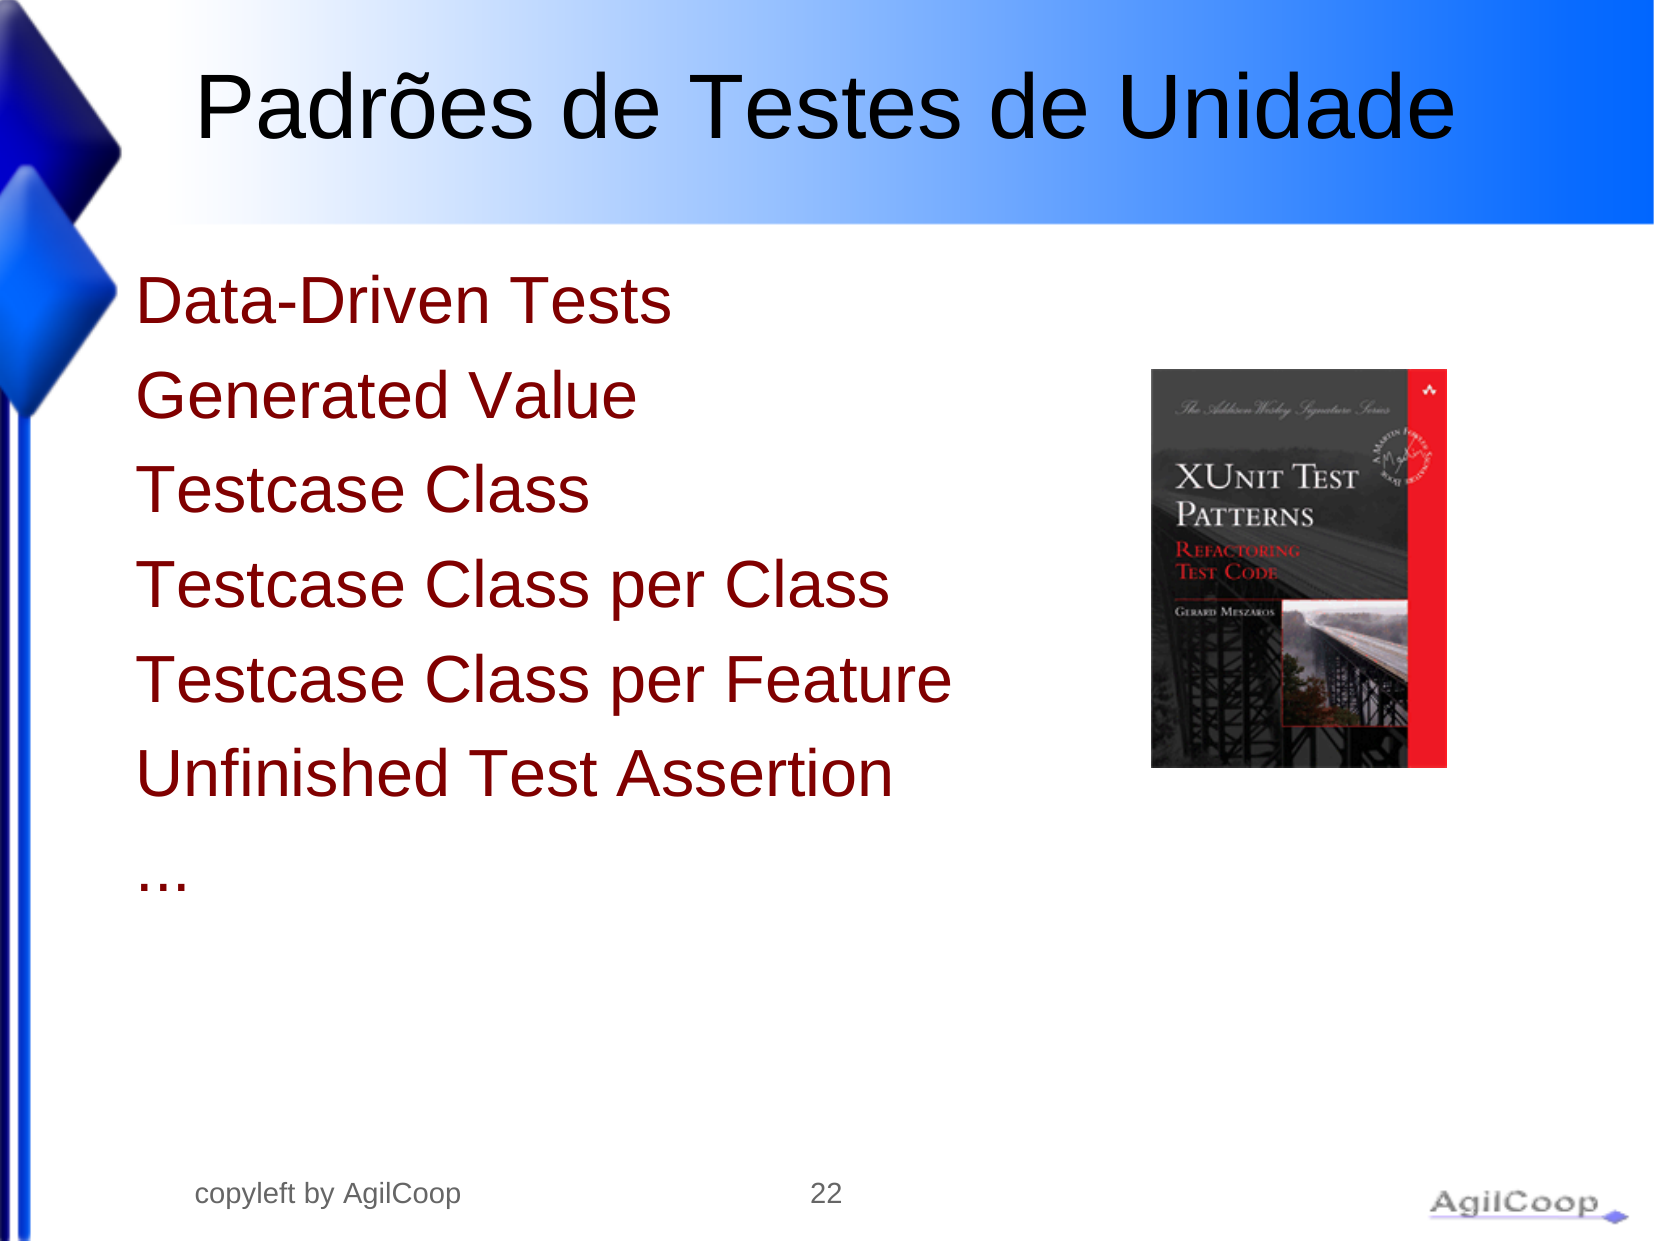

# Padrões de Testes de Unidade
Data-Driven Tests
Generated Value
Testcase Class
Testcase Class per Class
Testcase Class per Feature
Unfinished Test Assertion
...
copyleft by AgilCoop
22